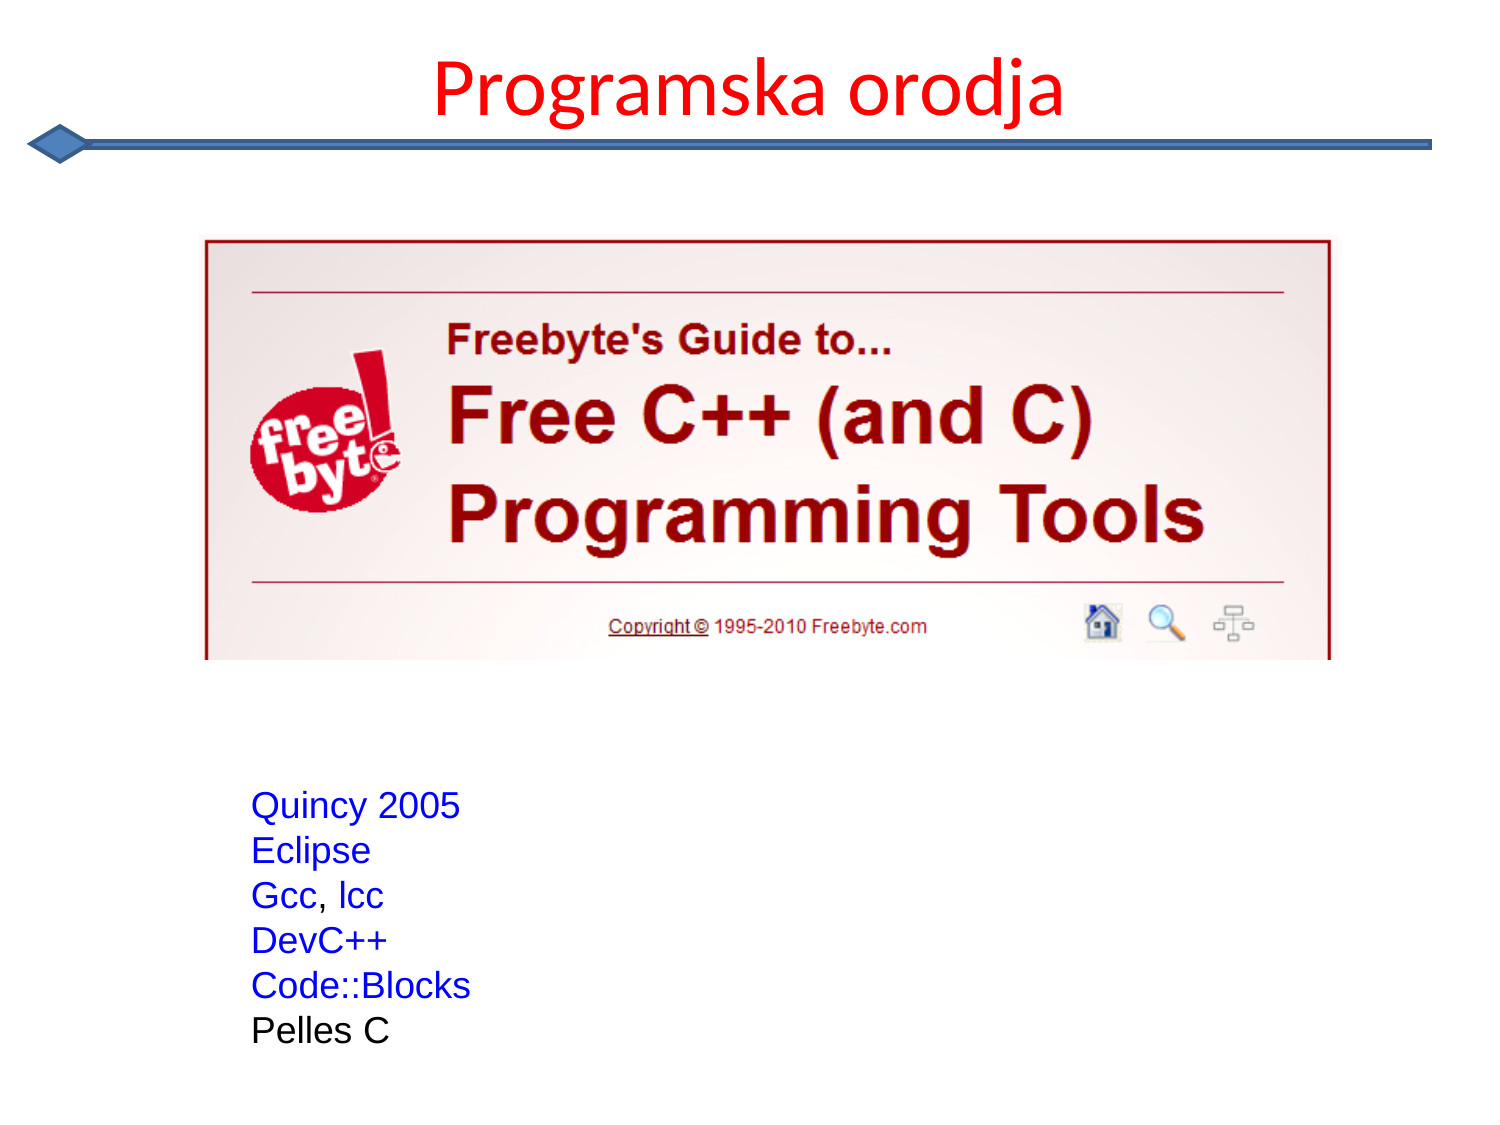

# Programska orodja
Quincy 2005
Eclipse
Gcc, lcc
DevC++
Code::Blocks
Pelles C